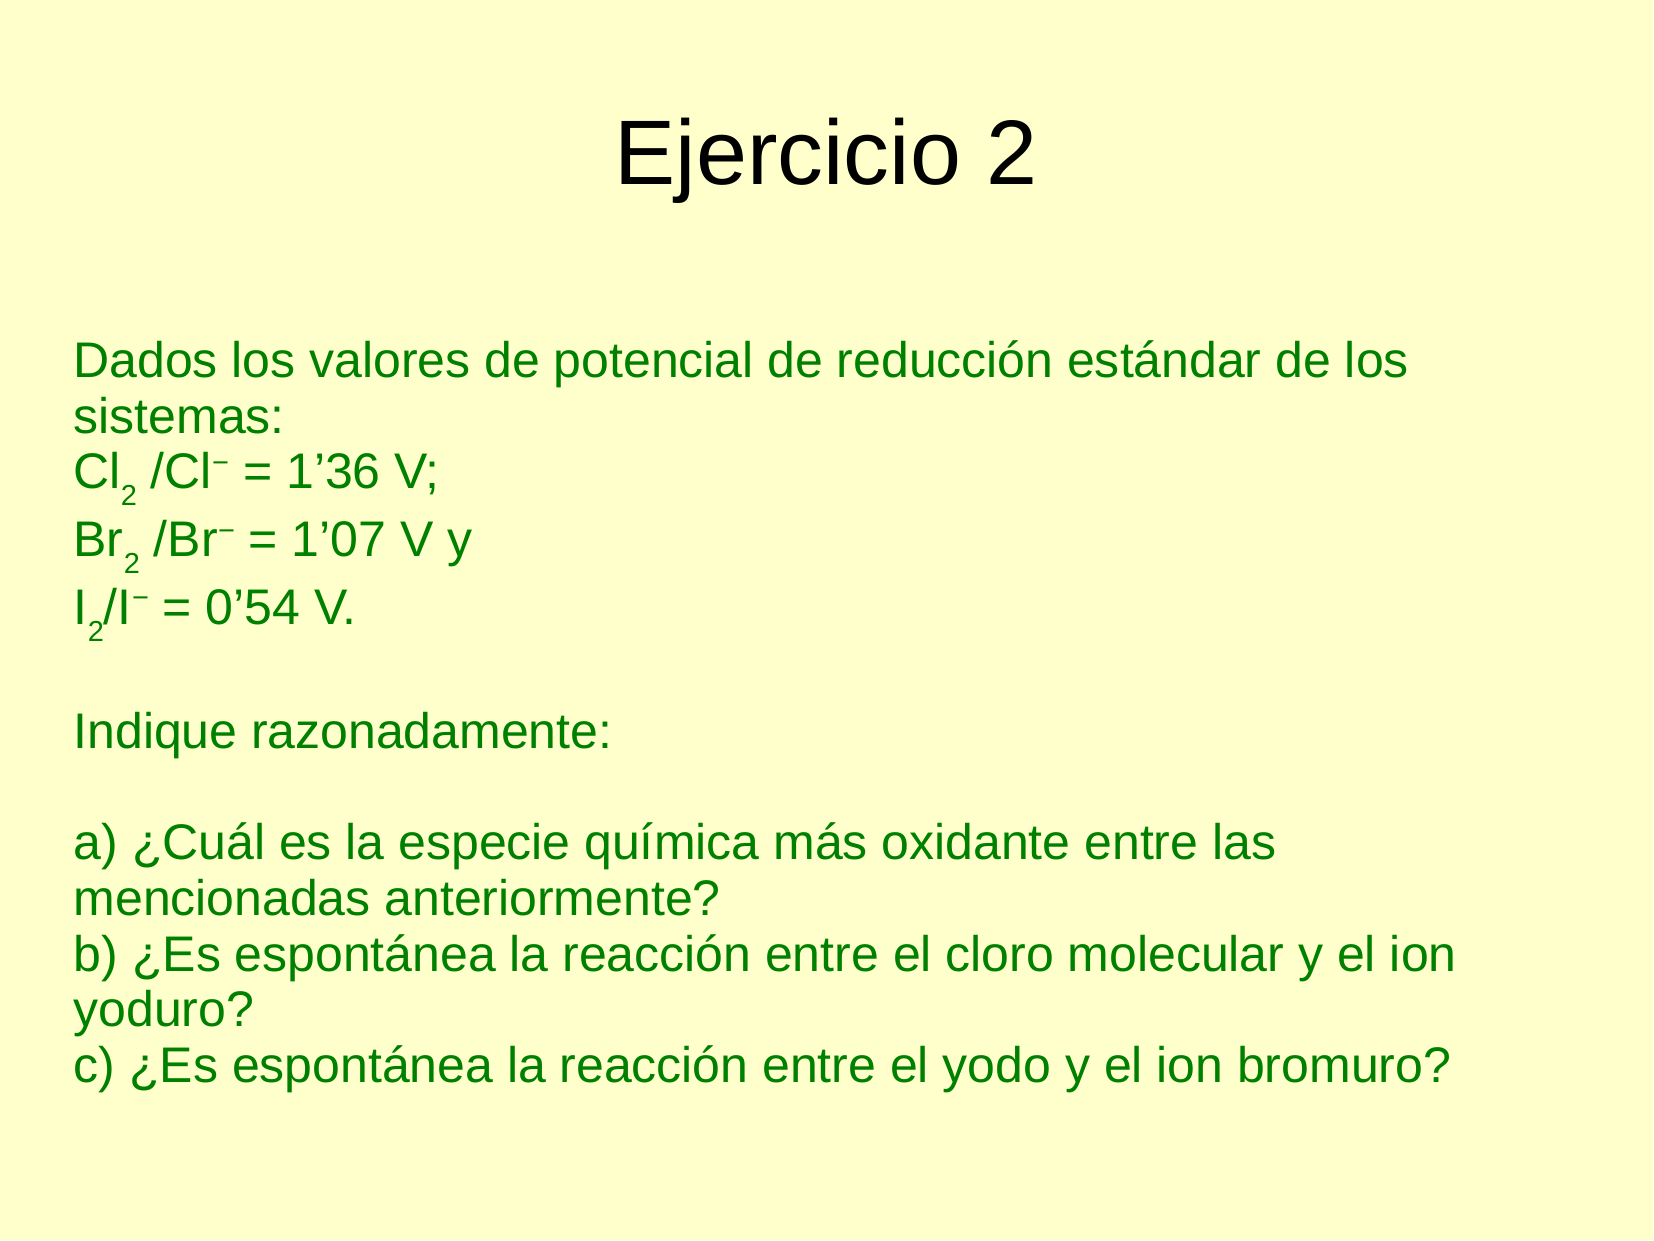

# Ejercicio 2
Dados los valores de potencial de reducción estándar de los sistemas:
Cl2 /Cl− = 1’36 V;
Br2 /Br− = 1’07 V y
I2/I− = 0’54 V.
Indique razonadamente:
a) ¿Cuál es la especie química más oxidante entre las mencionadas anteriormente?
b) ¿Es espontánea la reacción entre el cloro molecular y el ion yoduro?
c) ¿Es espontánea la reacción entre el yodo y el ion bromuro?